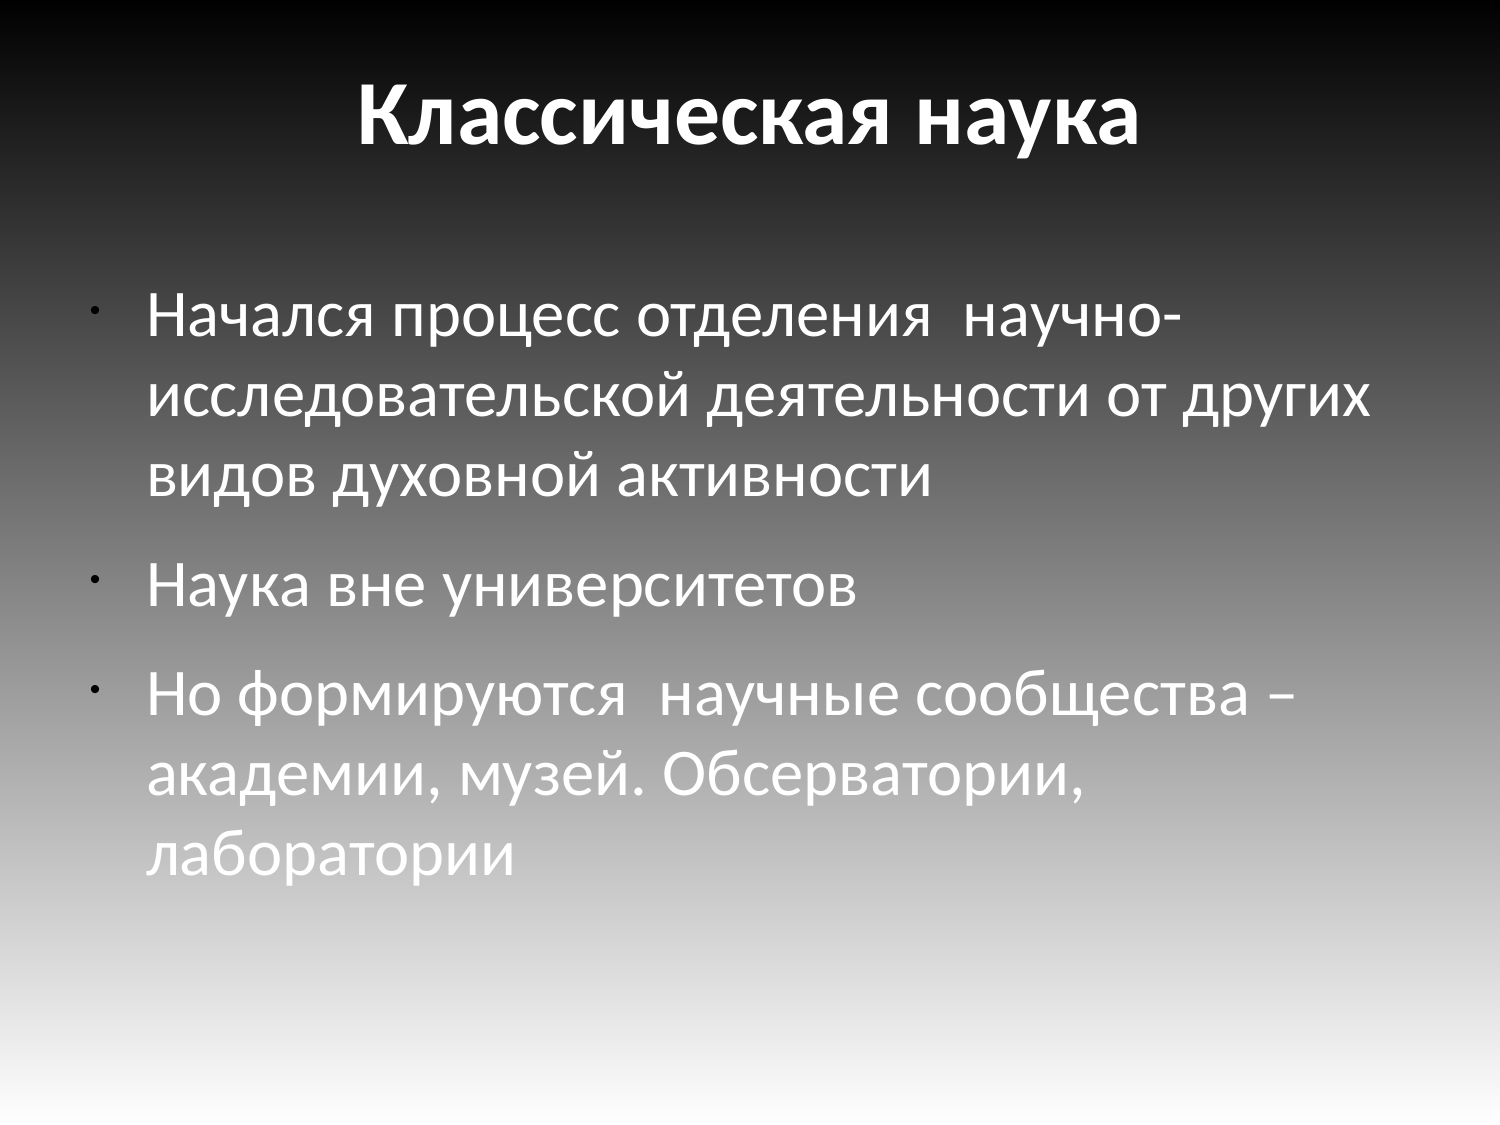

# Классическая наука
Начался процесс отделения научно-исследовательской деятельности от других видов духовной активности
Наука вне университетов
Но формируются научные сообщества – академии, музей. Обсерватории, лаборатории